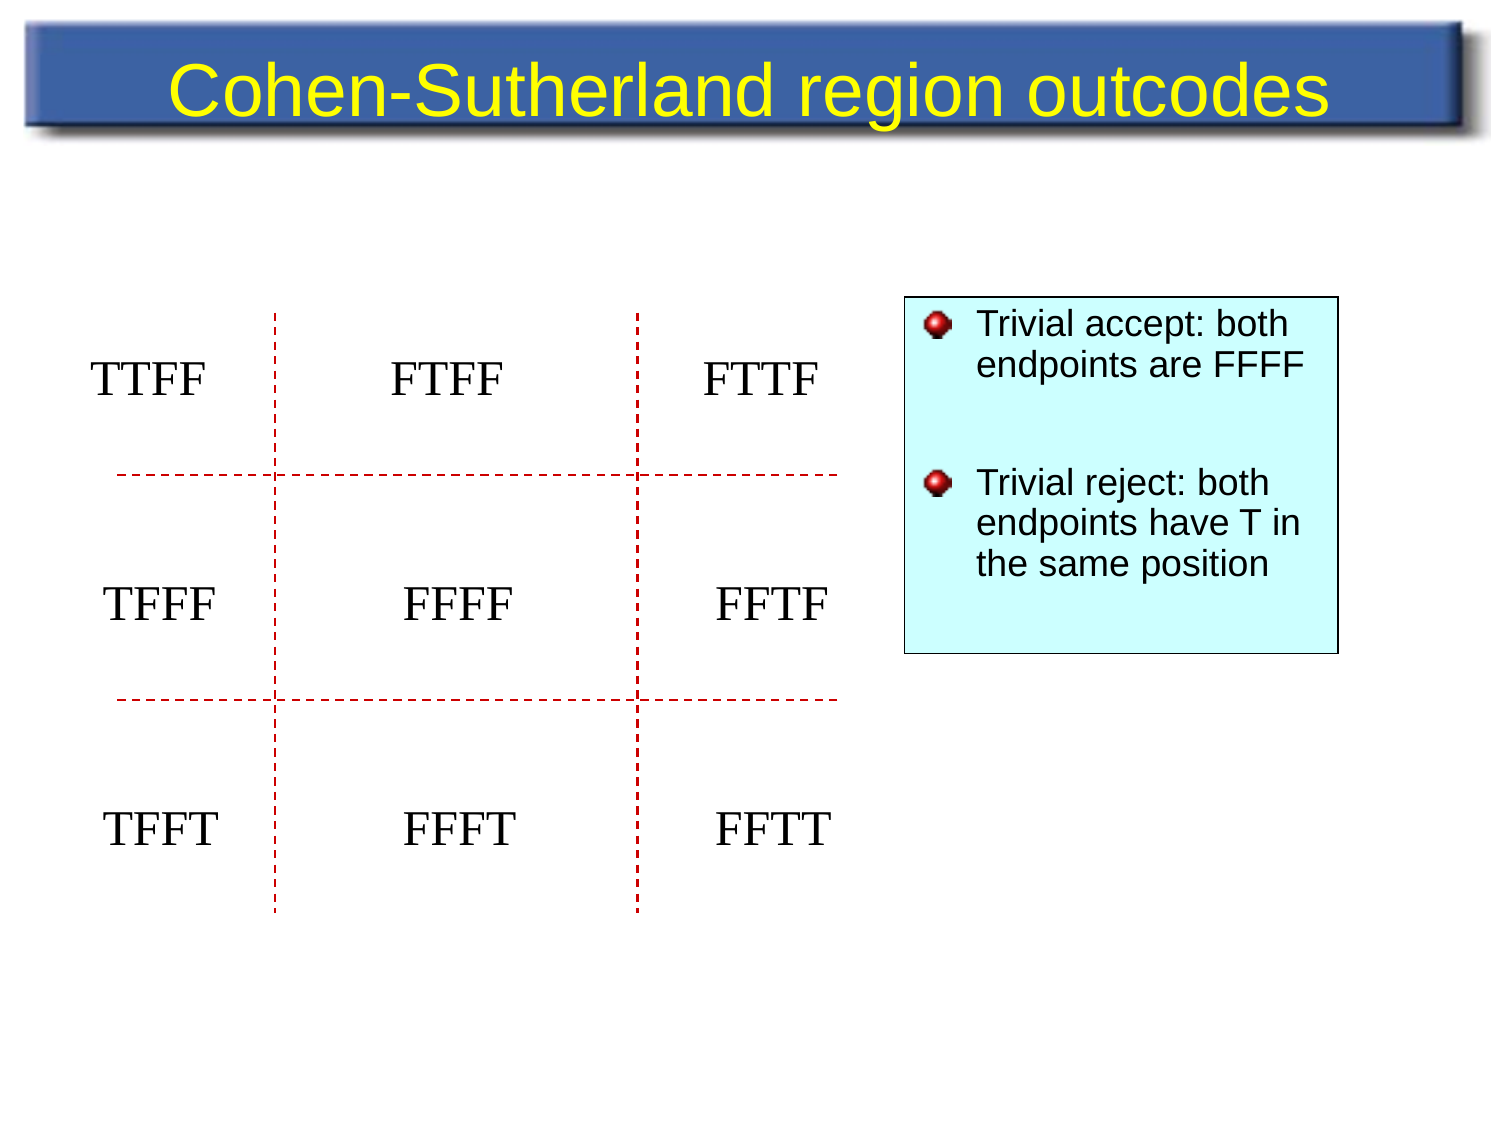

# Cohen-Sutherland region outcodes
Trivial accept: both endpoints are FFFF
Trivial reject: both endpoints have T in the same position
TTFF
FTFF
FTTF
TFFF
FFFF
FFTF
TFFT
FFFT
FFTT